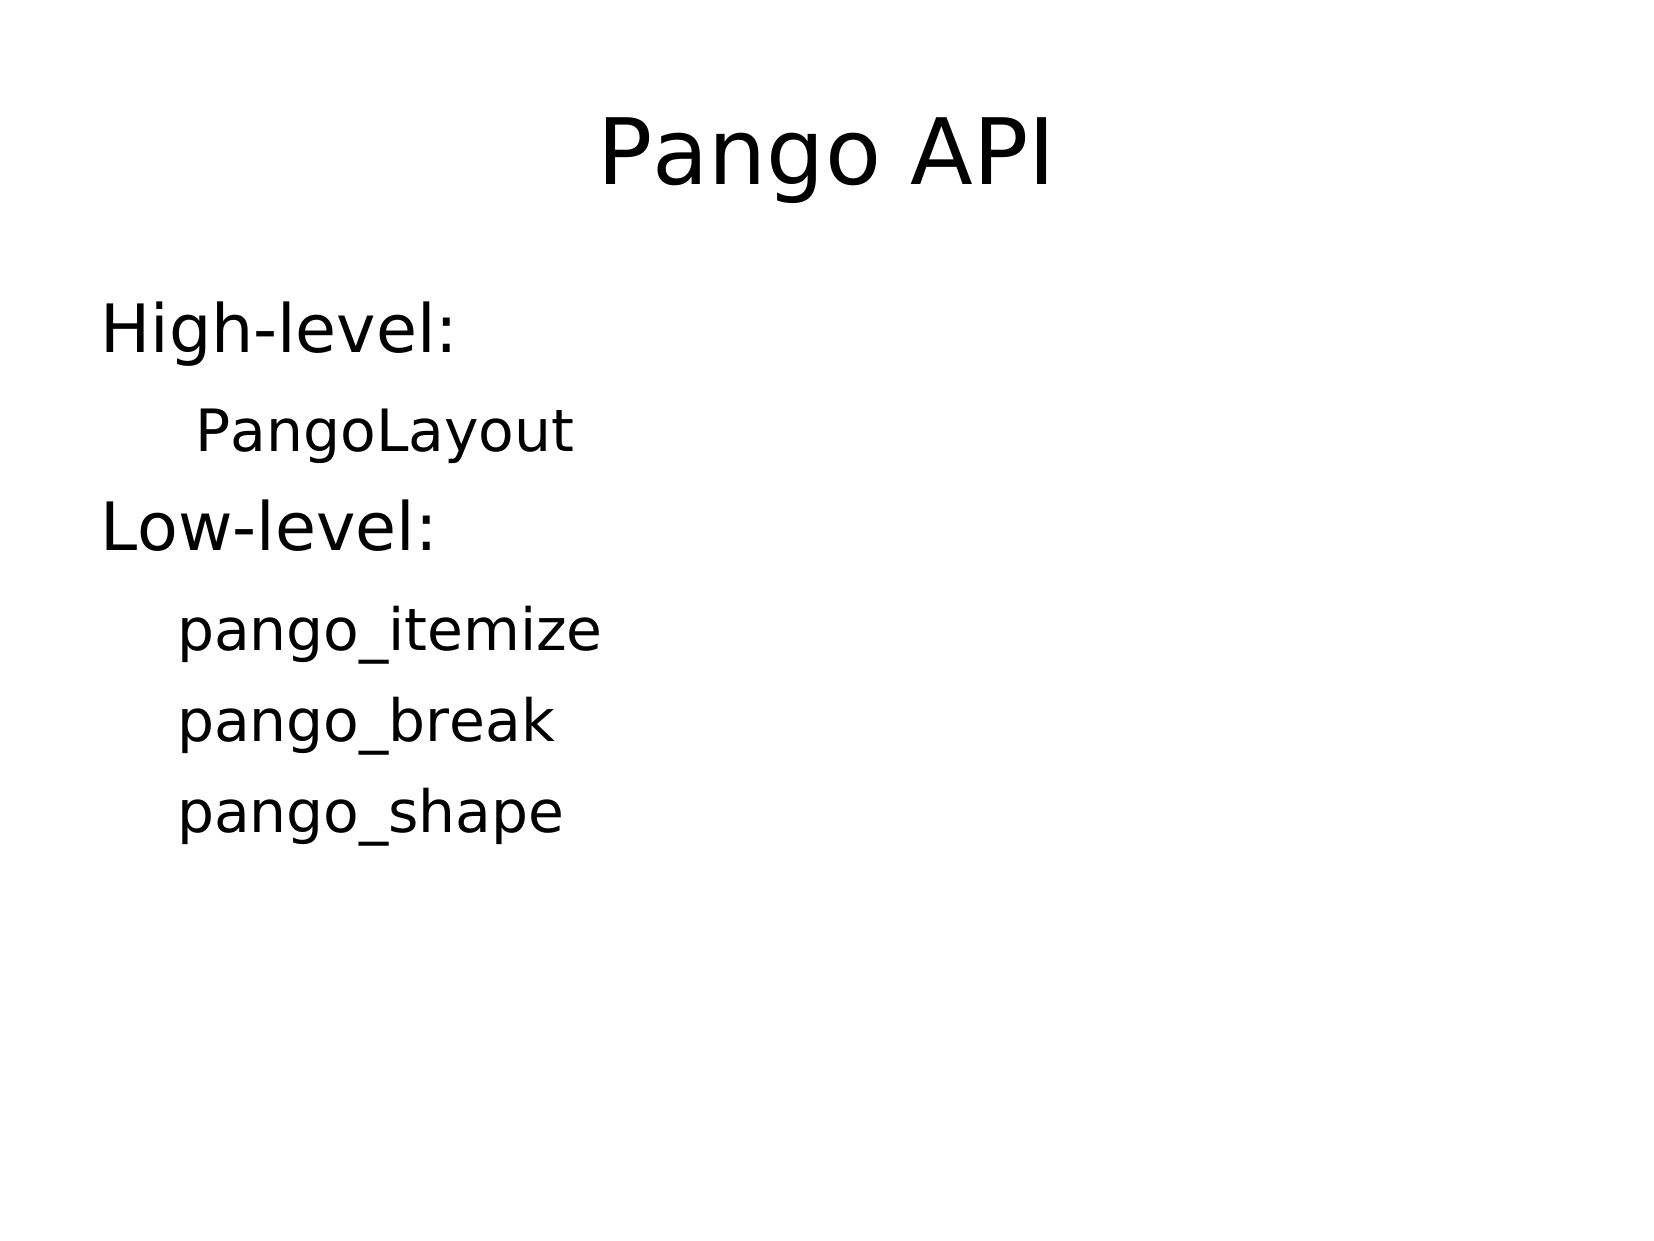

# Pango API
High-level:
 PangoLayout
Low-level:
pango_itemize
pango_break
pango_shape